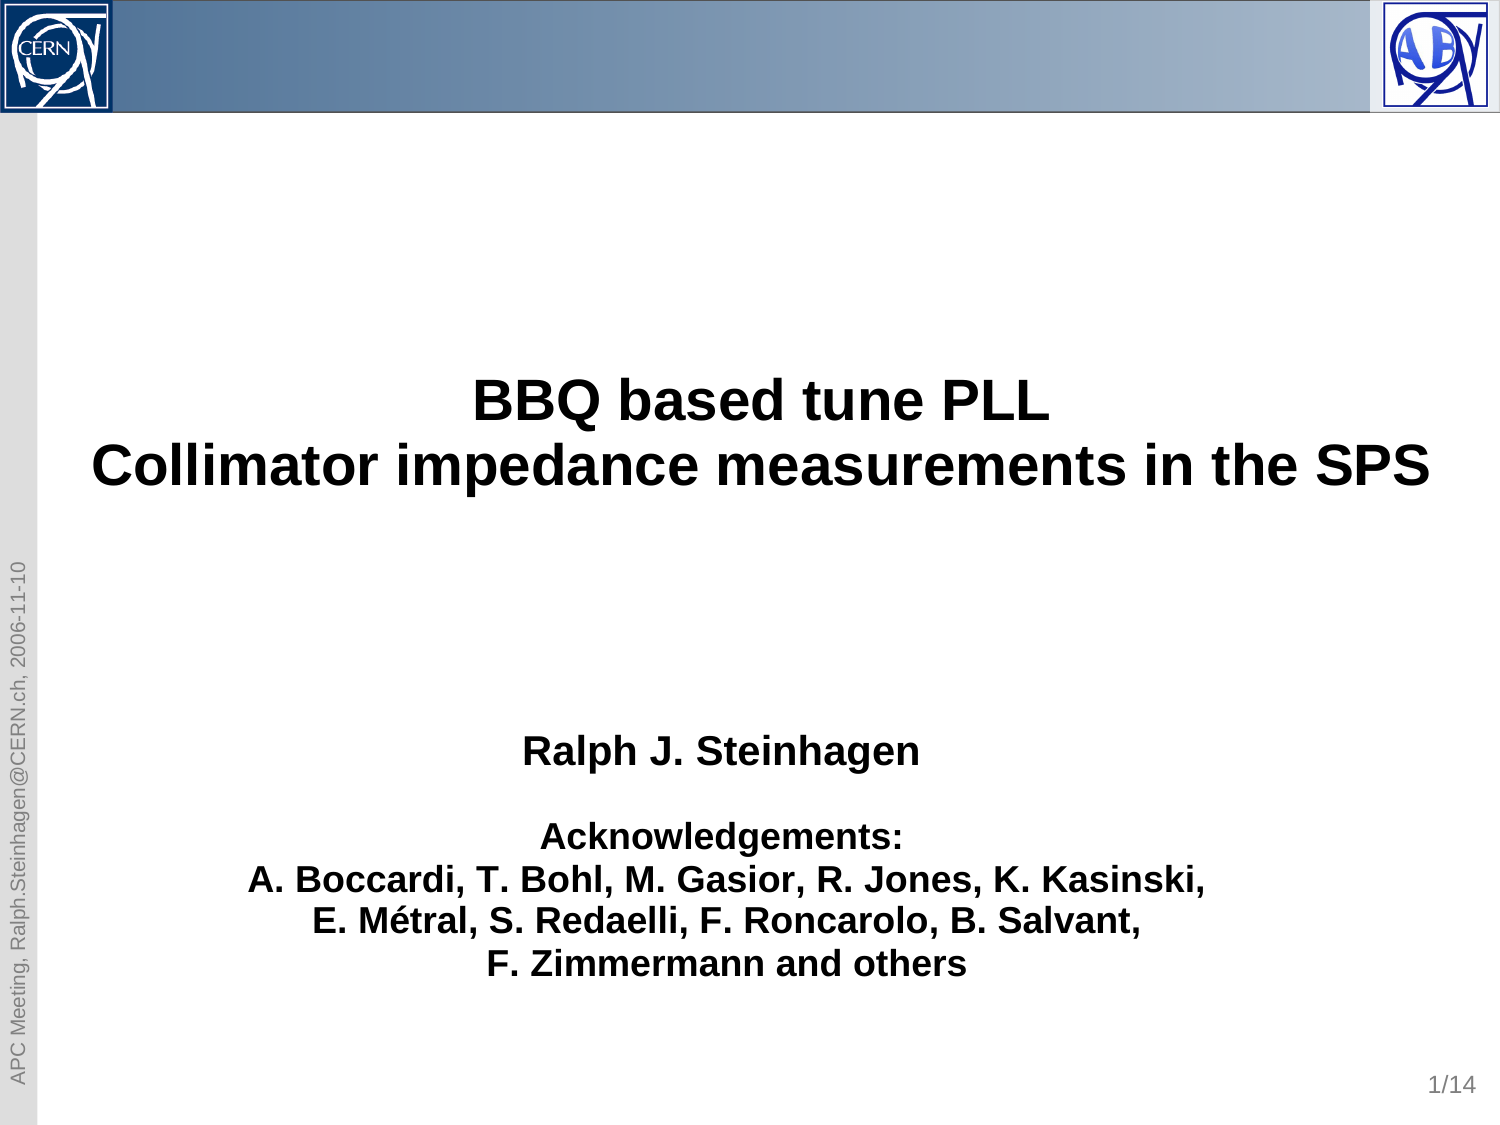

BBQ based tune PLL
Collimator impedance measurements in the SPS
# Ralph J. Steinhagen Acknowledgements: A. Boccardi, T. Bohl, M. Gasior, R. Jones, K. Kasinski, E. Métral, S. Redaelli, F. Roncarolo, B. Salvant, F. Zimmermann and others